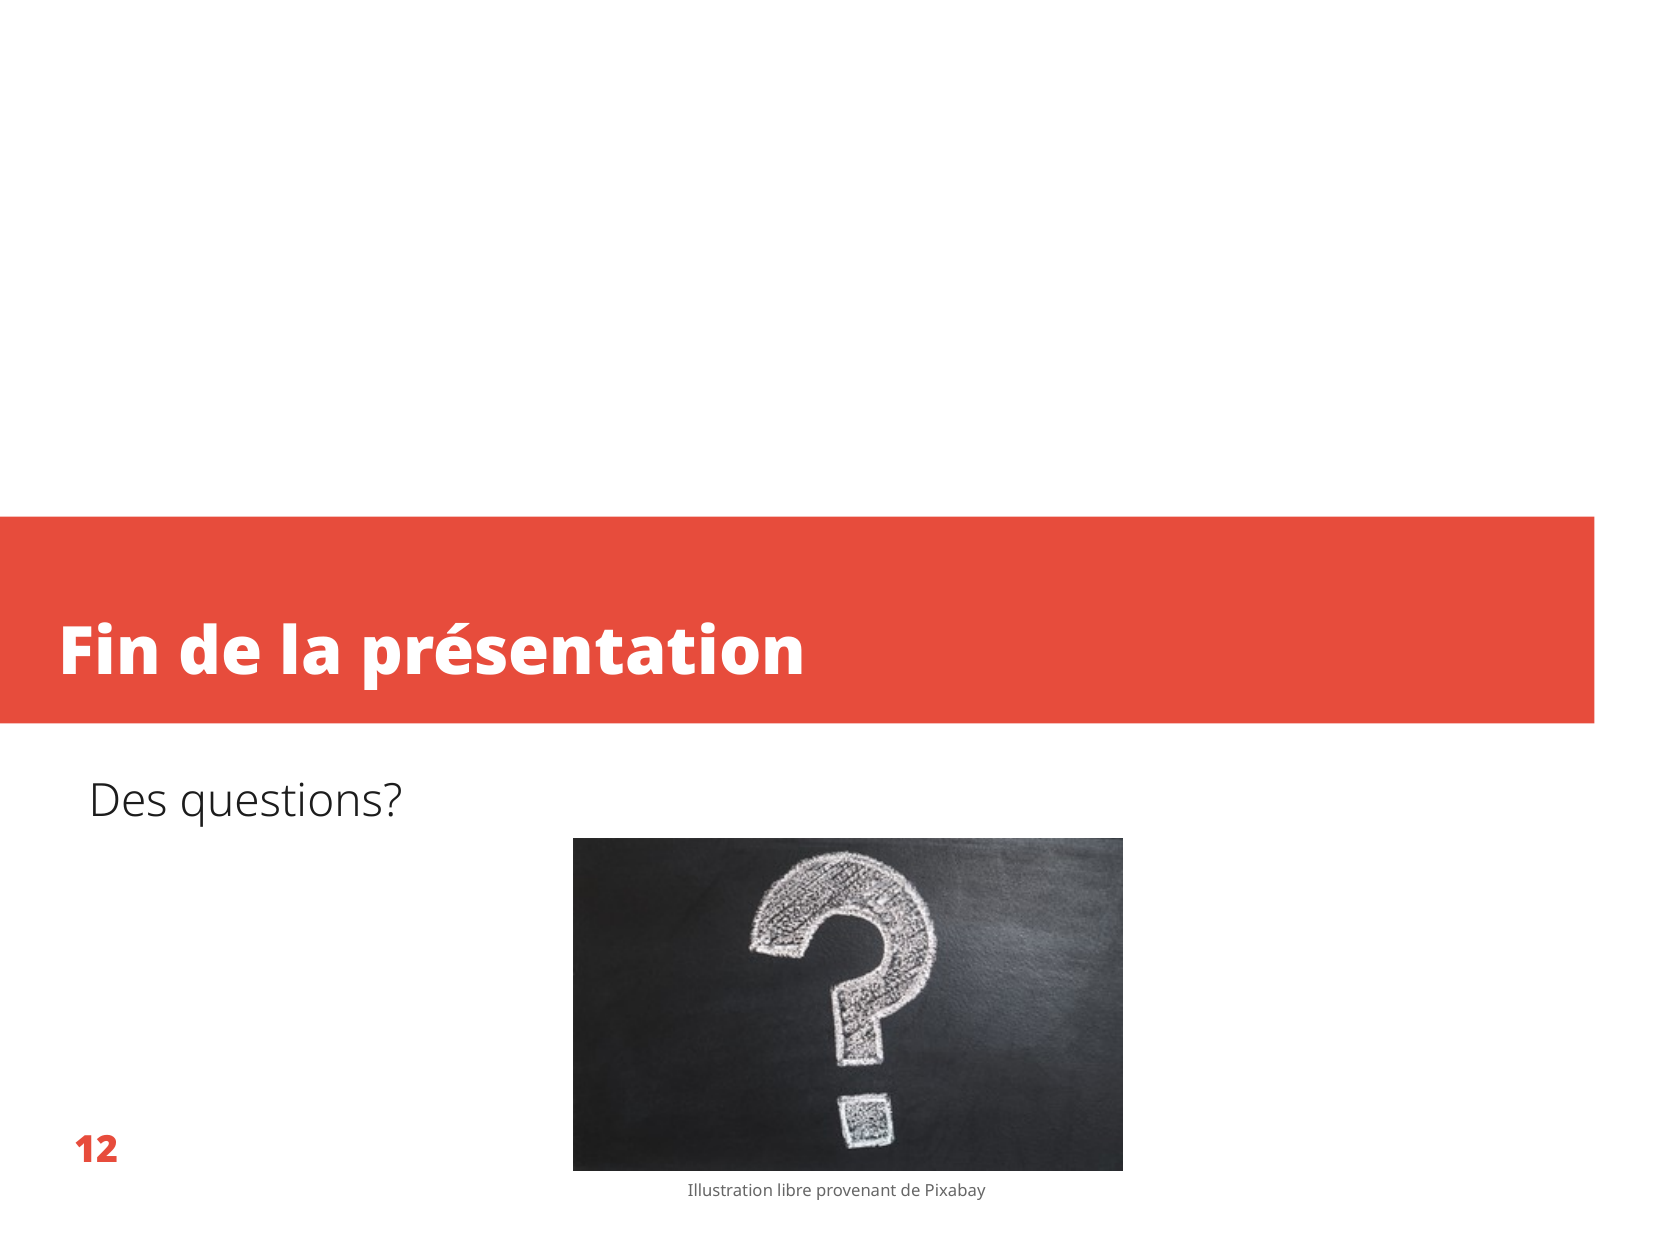

# Fin de la présentation
Des questions?
12
Illustration libre provenant de Pixabay